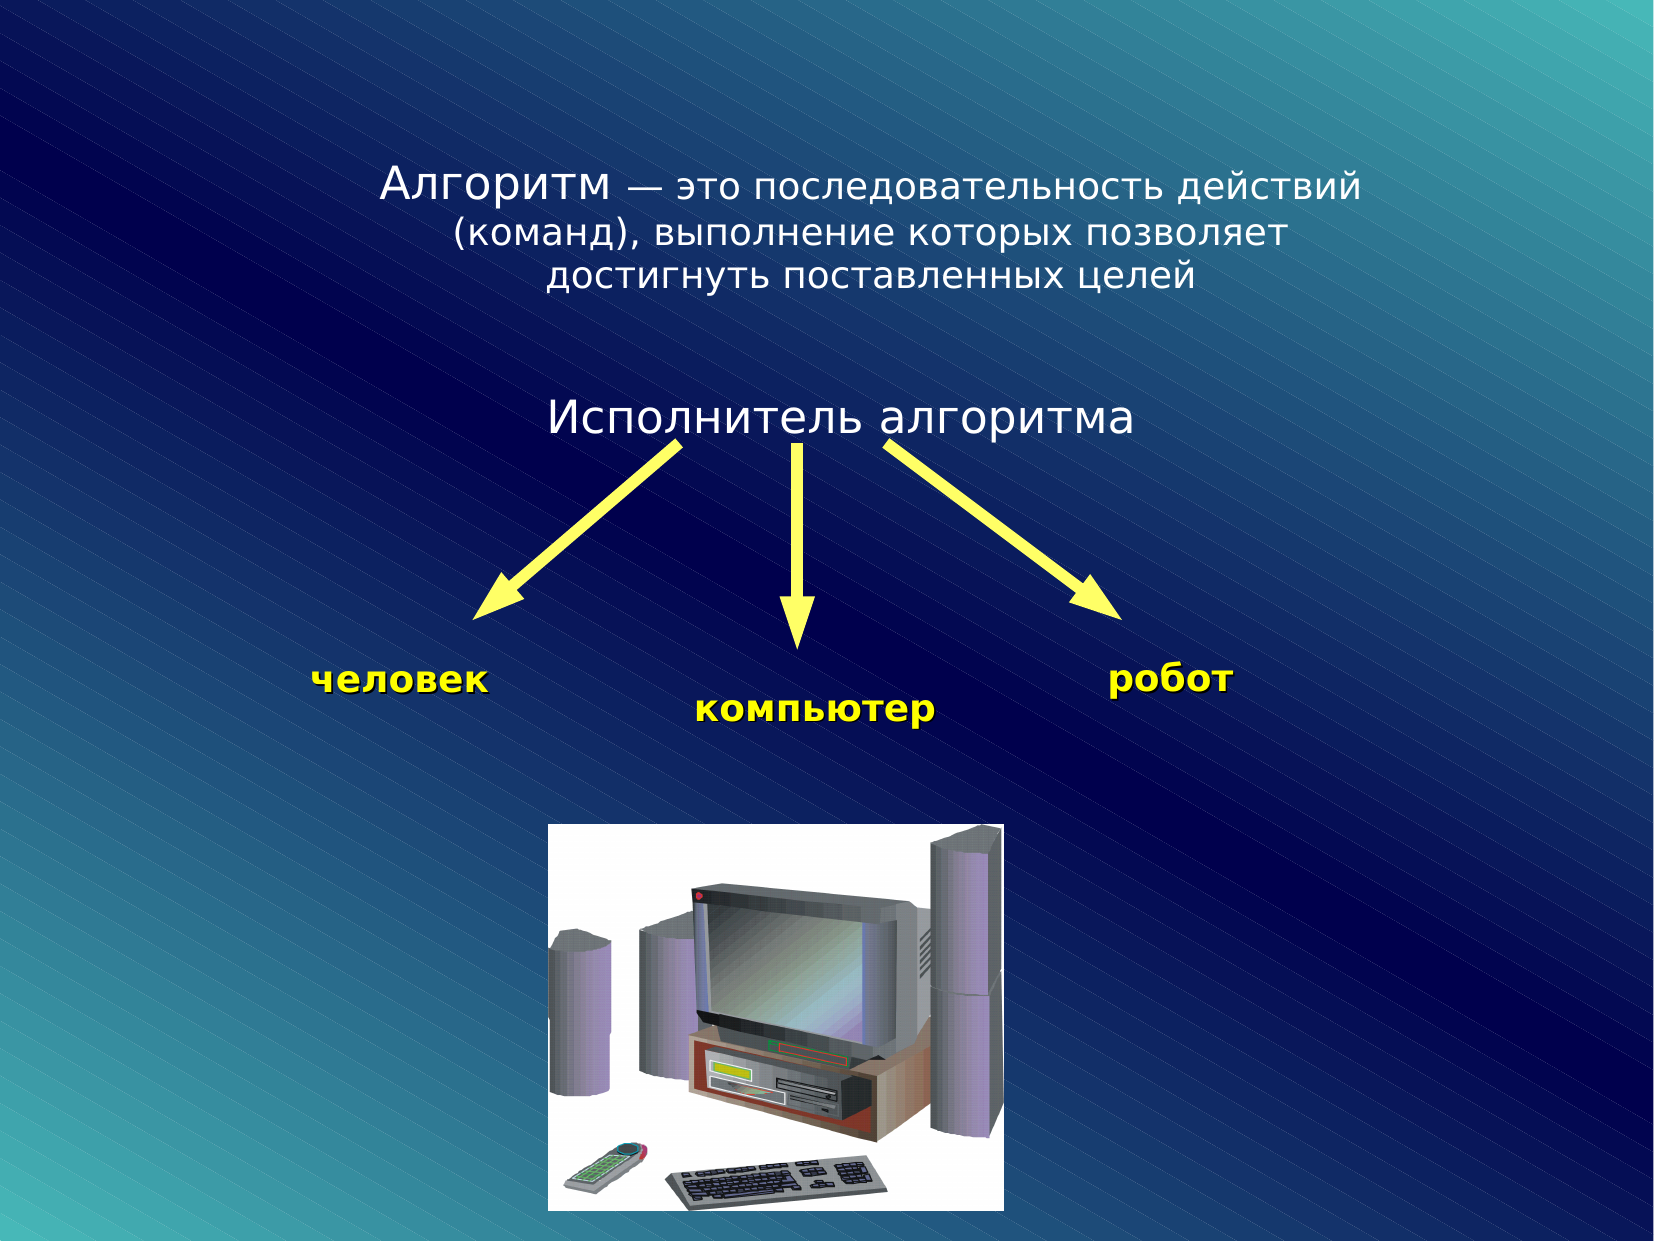

Алгоритм — это последовательность действий (команд), выполнение которых позволяет достигнуть поставленных целей
Исполнитель алгоритма
робот
человек
компьютер